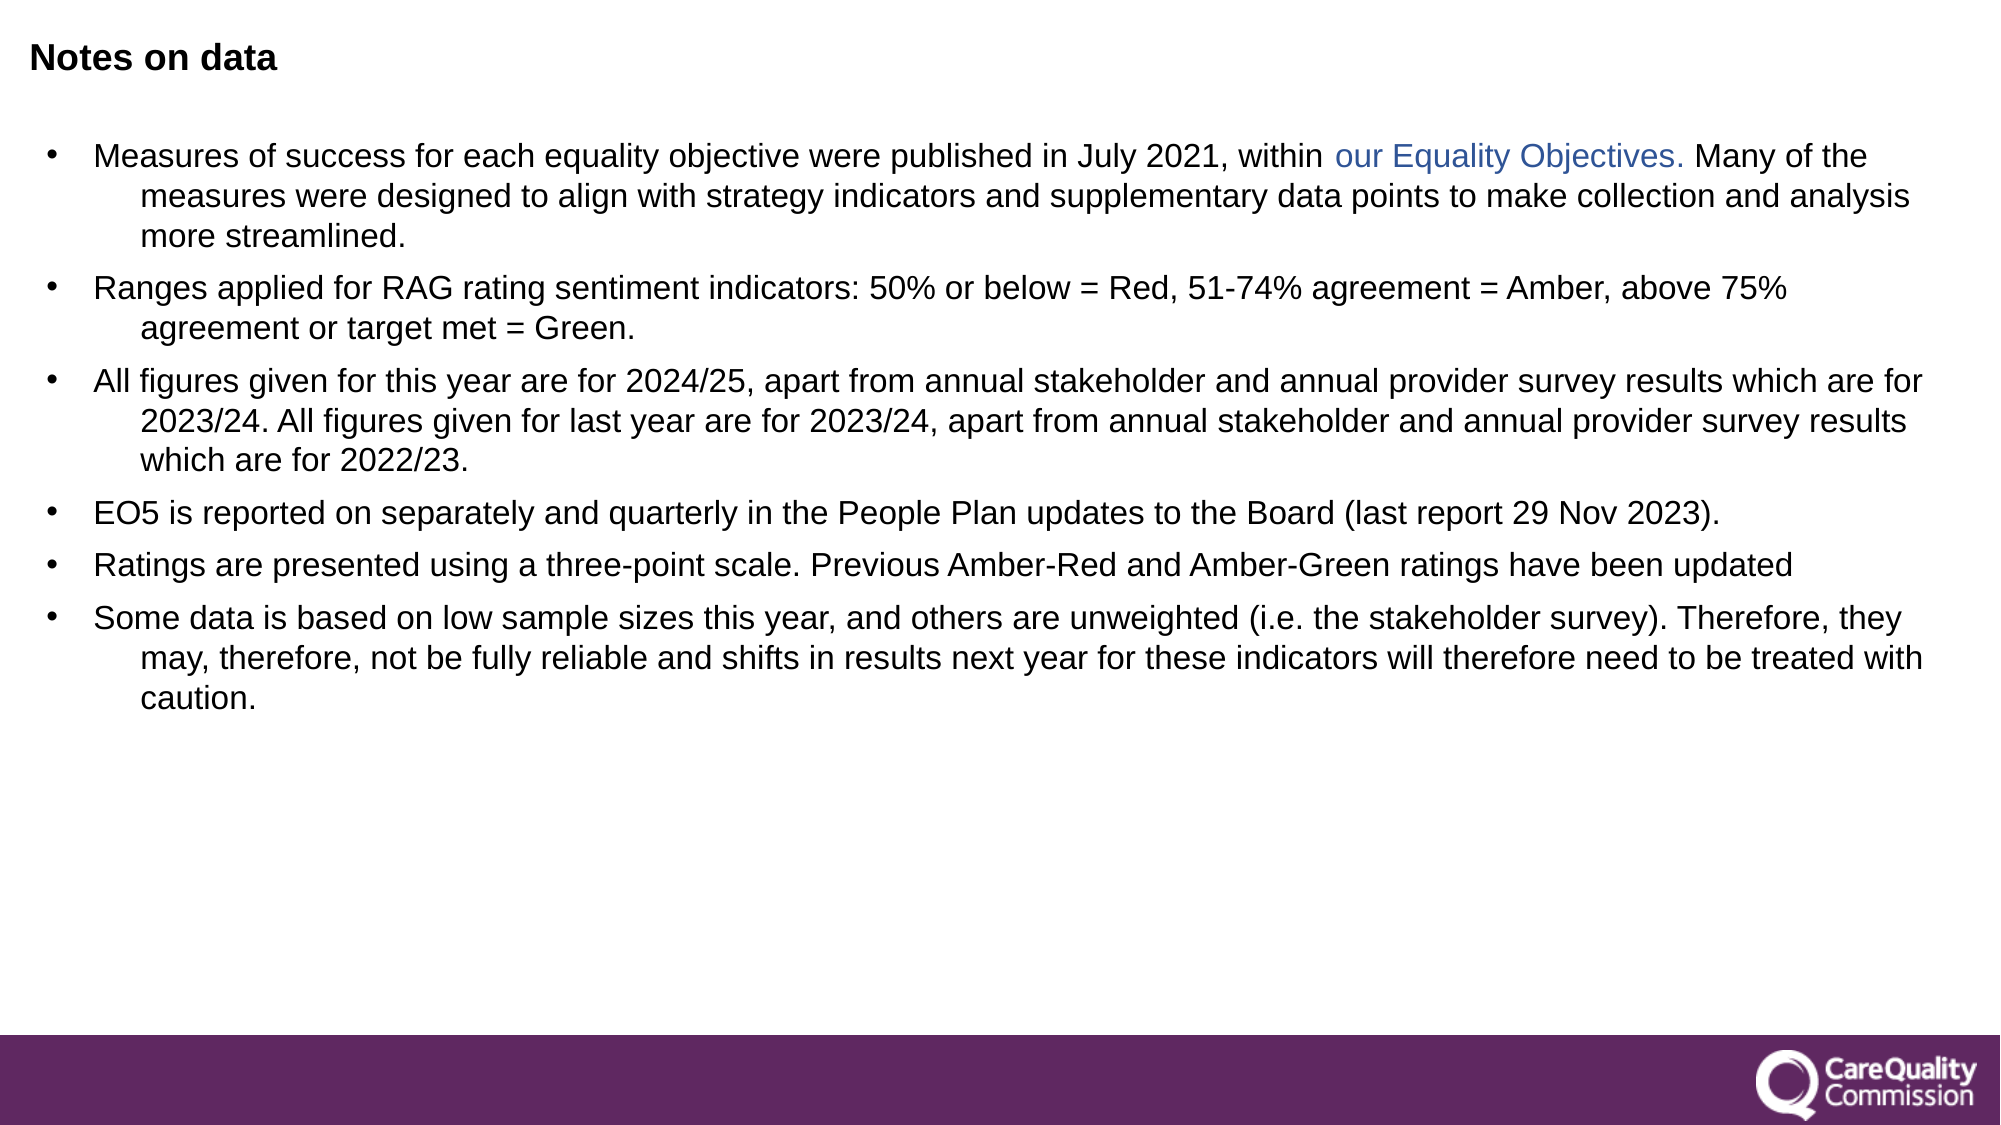

# Notes on data
Measures of success for each equality objective were published in July 2021, within our Equality Objectives. Many of the measures were designed to align with strategy indicators and supplementary data points to make collection and analysis more streamlined.
Ranges applied for RAG rating sentiment indicators: 50% or below = Red, 51-74% agreement = Amber, above 75% agreement or target met = Green.
All figures given for this year are for 2024/25, apart from annual stakeholder and annual provider survey results which are for 2023/24. All figures given for last year are for 2023/24, apart from annual stakeholder and annual provider survey results which are for 2022/23.
EO5 is reported on separately and quarterly in the People Plan updates to the Board (last report 29 Nov 2023).
Ratings are presented using a three-point scale. Previous Amber-Red and Amber-Green ratings have been updated
Some data is based on low sample sizes this year, and others are unweighted (i.e. the stakeholder survey). Therefore, they may, therefore, not be fully reliable and shifts in results next year for these indicators will therefore need to be treated with caution.